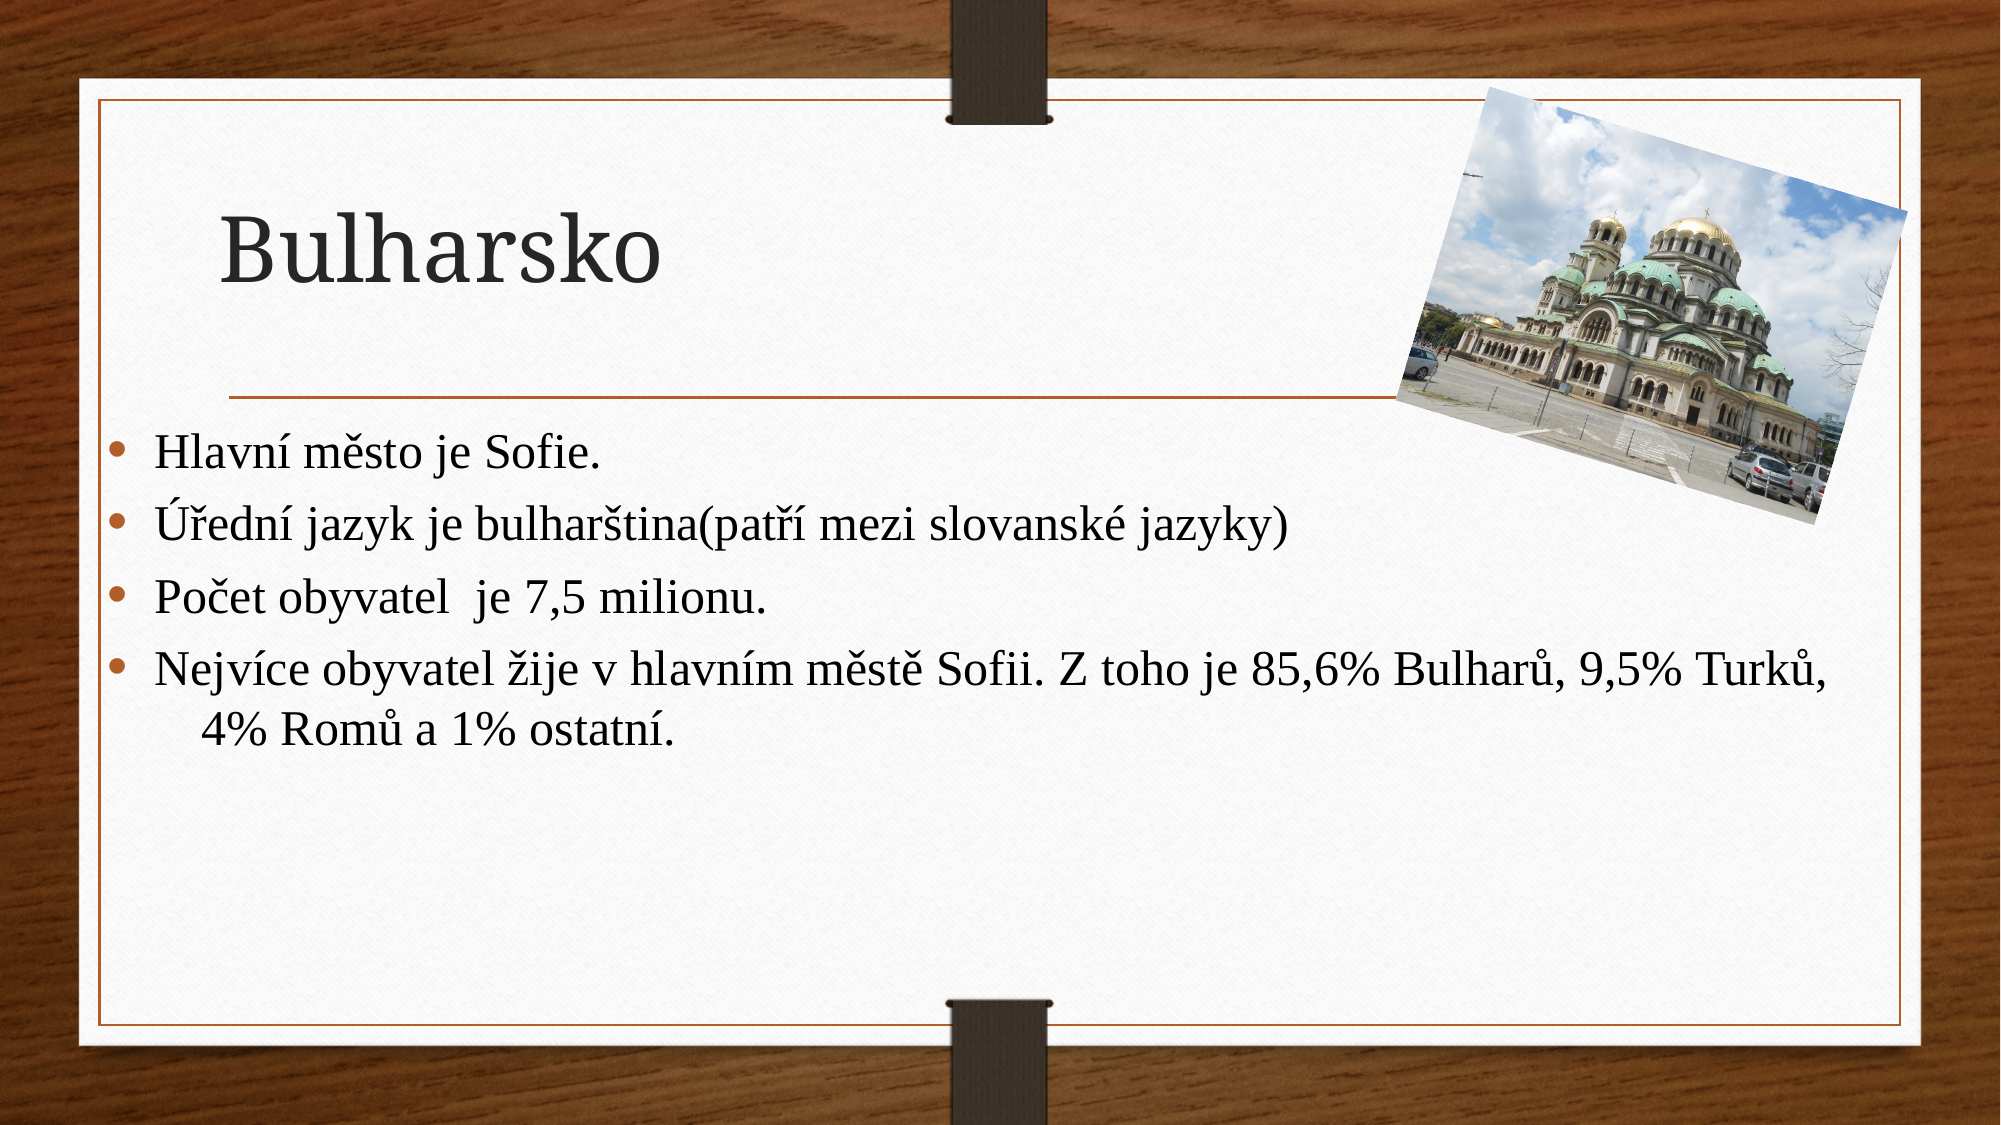

# Bulharsko
Hlavní město je Sofie.
Úřední jazyk je bulharština(patří mezi slovanské jazyky)
Počet obyvatel je 7,5 milionu.
Nejvíce obyvatel žije v hlavním městě Sofii. Z toho je 85,6% Bulharů, 9,5% Turků, 4% Romů a 1% ostatní.